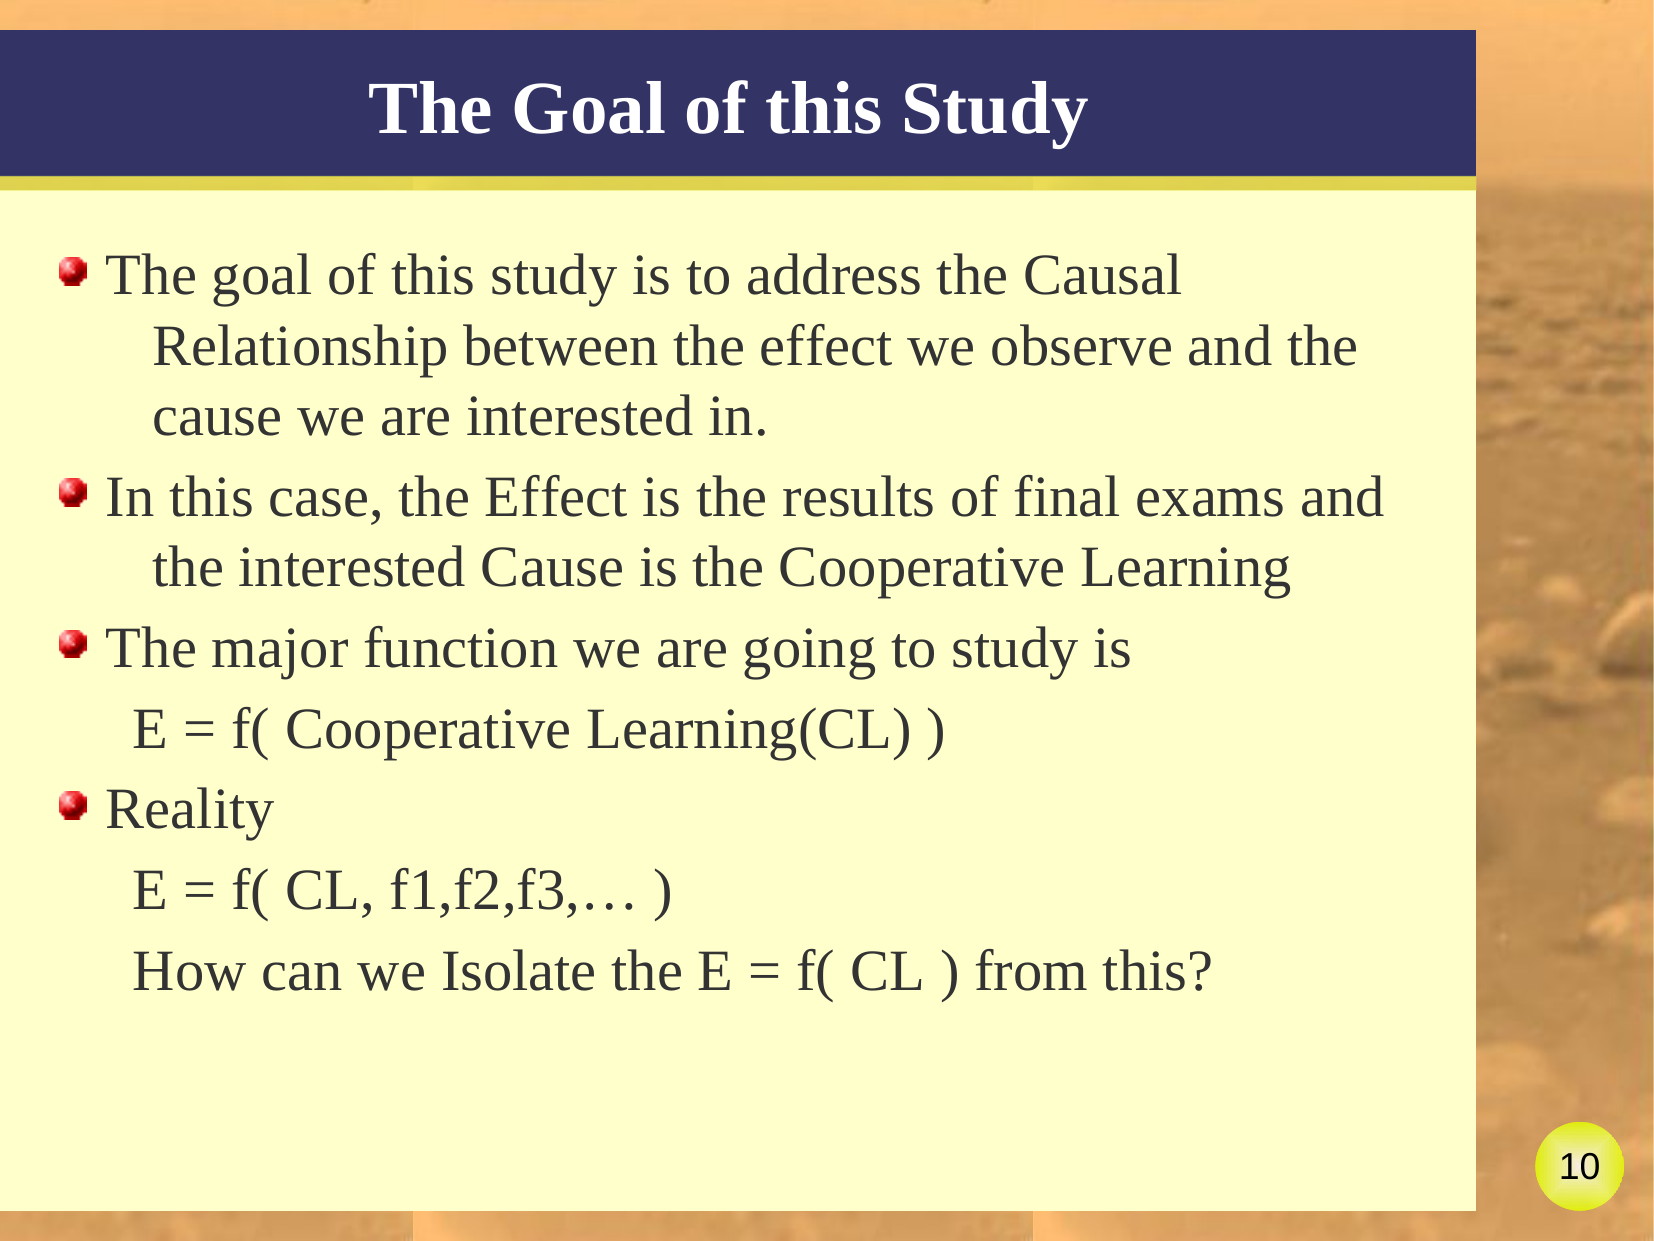

# The Goal of this Study
The goal of this study is to address the Causal Relationship between the effect we observe and the cause we are interested in.
In this case, the Effect is the results of final exams and the interested Cause is the Cooperative Learning
The major function we are going to study is
 E = f( Cooperative Learning(CL) )
Reality
 E = f( CL, f1,f2,f3,… )
 How can we Isolate the E = f( CL ) from this?